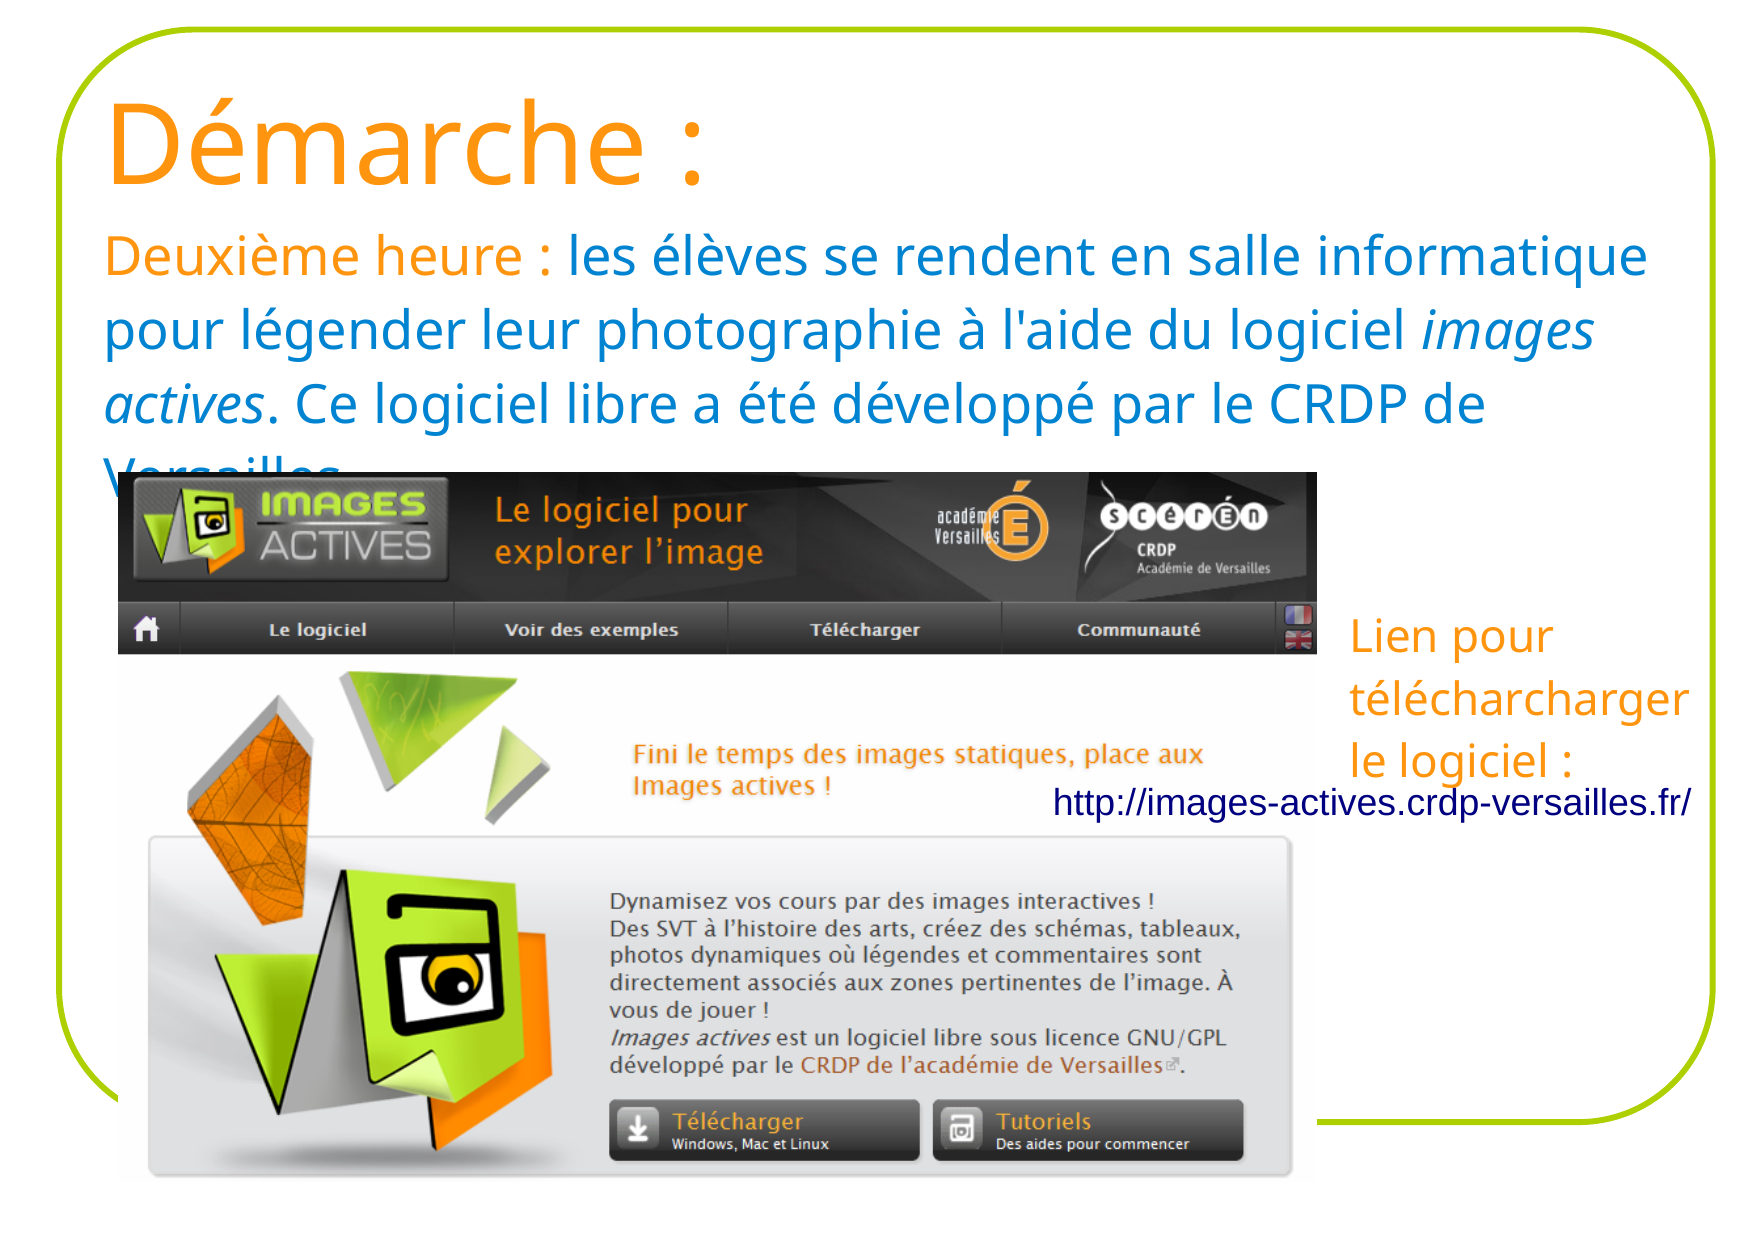

Démarche :
Deuxième heure : les élèves se rendent en salle informatique pour légender leur photographie à l'aide du logiciel images actives. Ce logiciel libre a été développé par le CRDP de Versailles.
Lien pour télécharcharger le logiciel :
http://images-actives.crdp-versailles.fr/